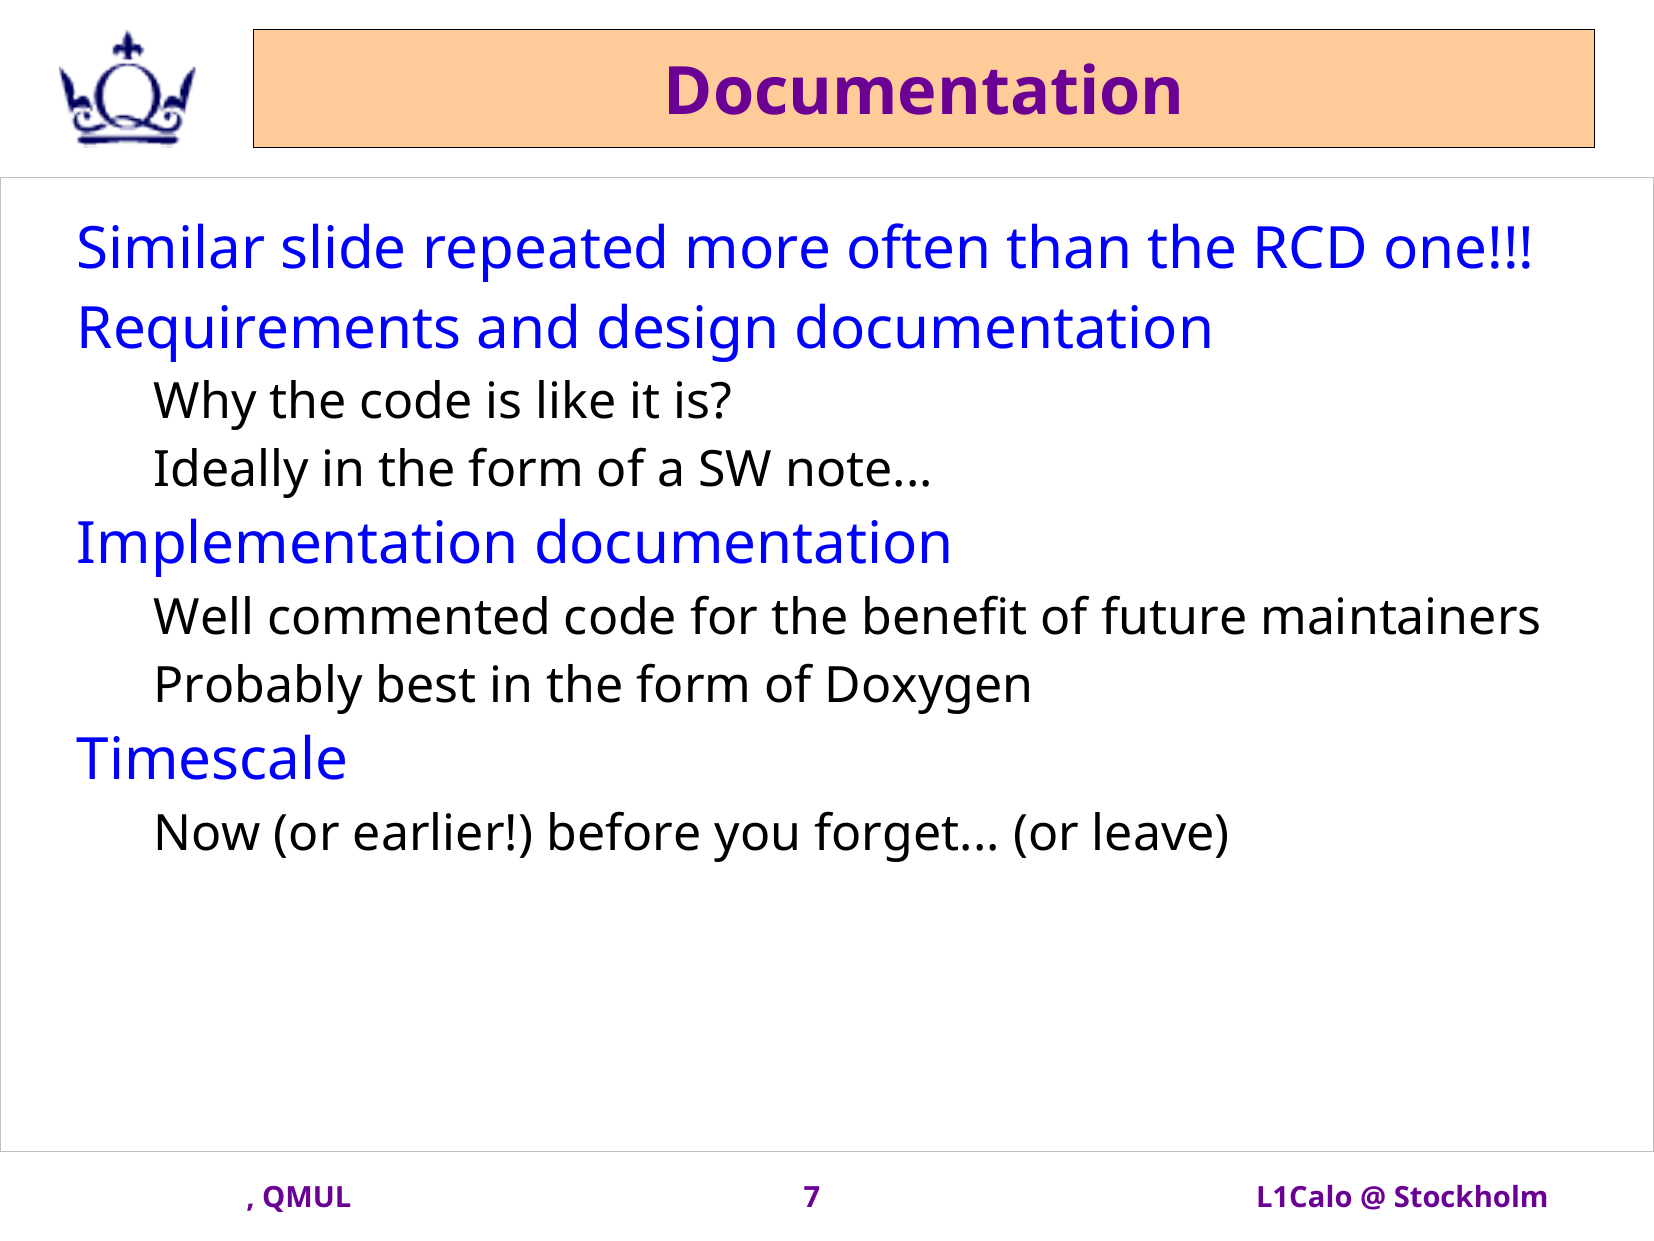

# Documentation
Similar slide repeated more often than the RCD one!!!
Requirements and design documentation
Why the code is like it is?
Ideally in the form of a SW note...
Implementation documentation
Well commented code for the benefit of future maintainers
Probably best in the form of Doxygen
Timescale
Now (or earlier!) before you forget... (or leave)